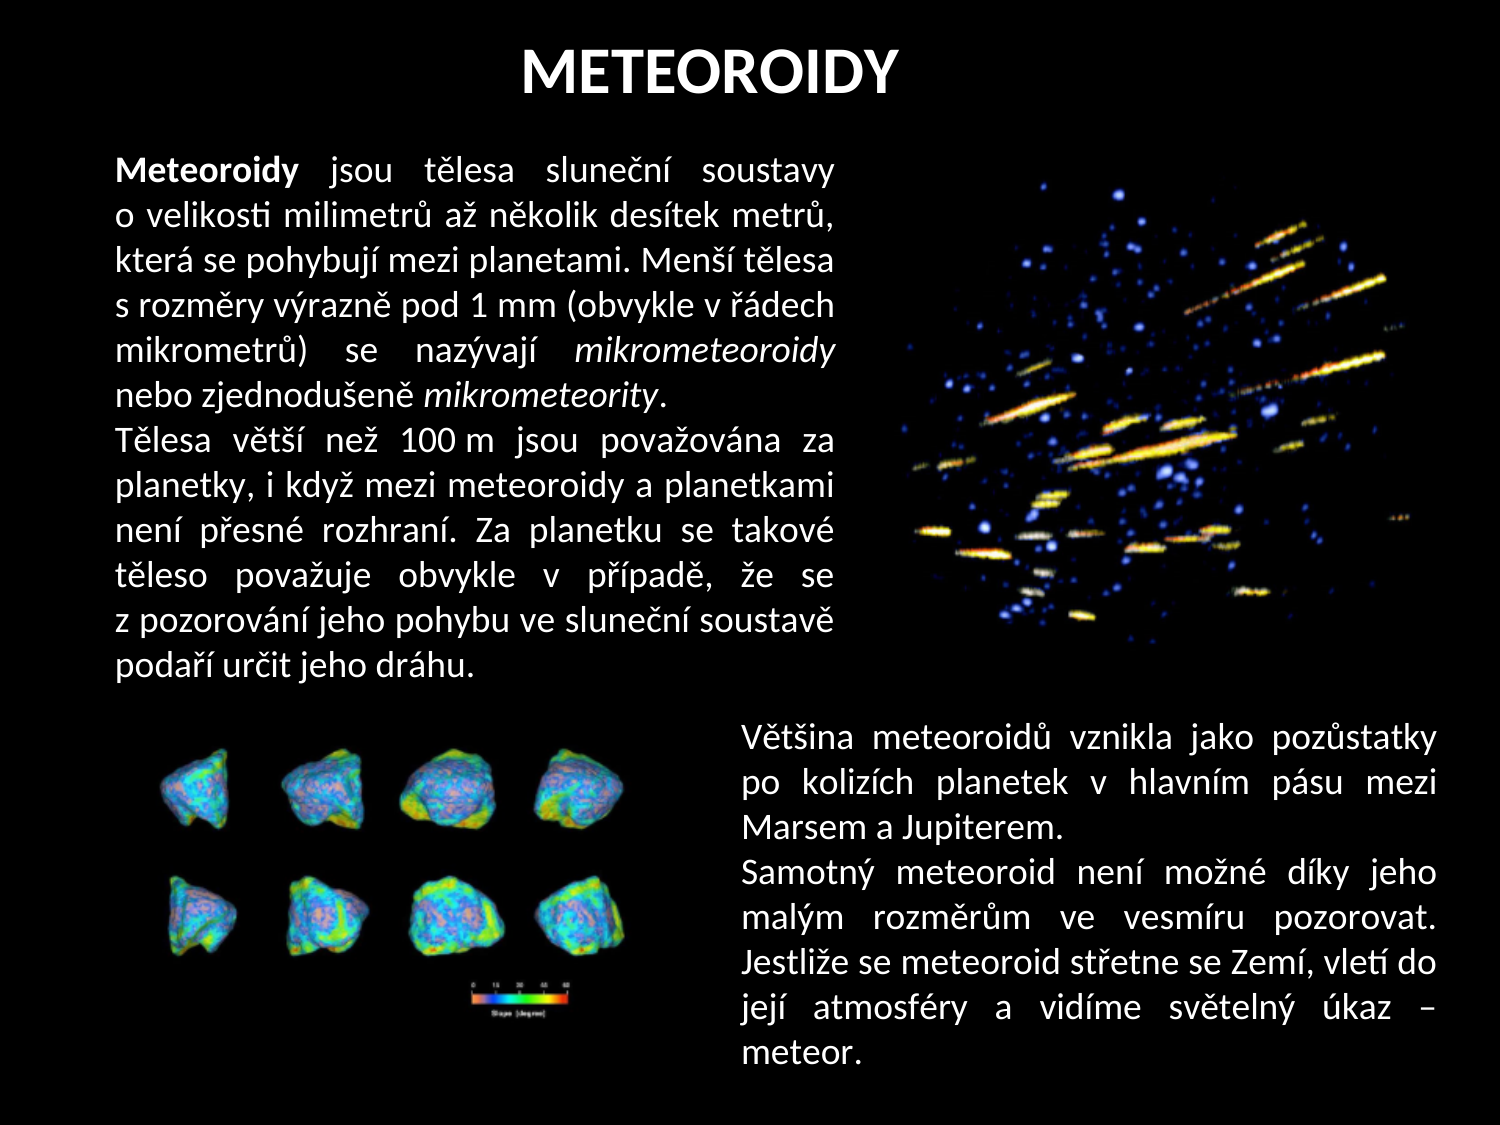

METEOROIDY
Meteoroidy jsou tělesa sluneční soustavy
o velikosti milimetrů až několik desítek metrů, která se pohybují mezi planetami. Menší tělesa s rozměry výrazně pod 1 mm (obvykle v řádech mikrometrů) se nazývají mikrometeoroidy nebo zjednodušeně mikrometeority.
Tělesa větší než 100 m jsou považována za planetky, i když mezi meteoroidy a planetkami není přesné rozhraní. Za planetku se takové těleso považuje obvykle v případě, že se
z pozorování jeho pohybu ve sluneční soustavě podaří určit jeho dráhu.
Většina meteoroidů vznikla jako pozůstatky po kolizích planetek v hlavním pásu mezi Marsem a Jupiterem.
Samotný meteoroid není možné díky jeho malým rozměrům ve vesmíru pozorovat. Jestliže se meteoroid střetne se Zemí, vletí do její atmosféry a vidíme světelný úkaz – meteor.